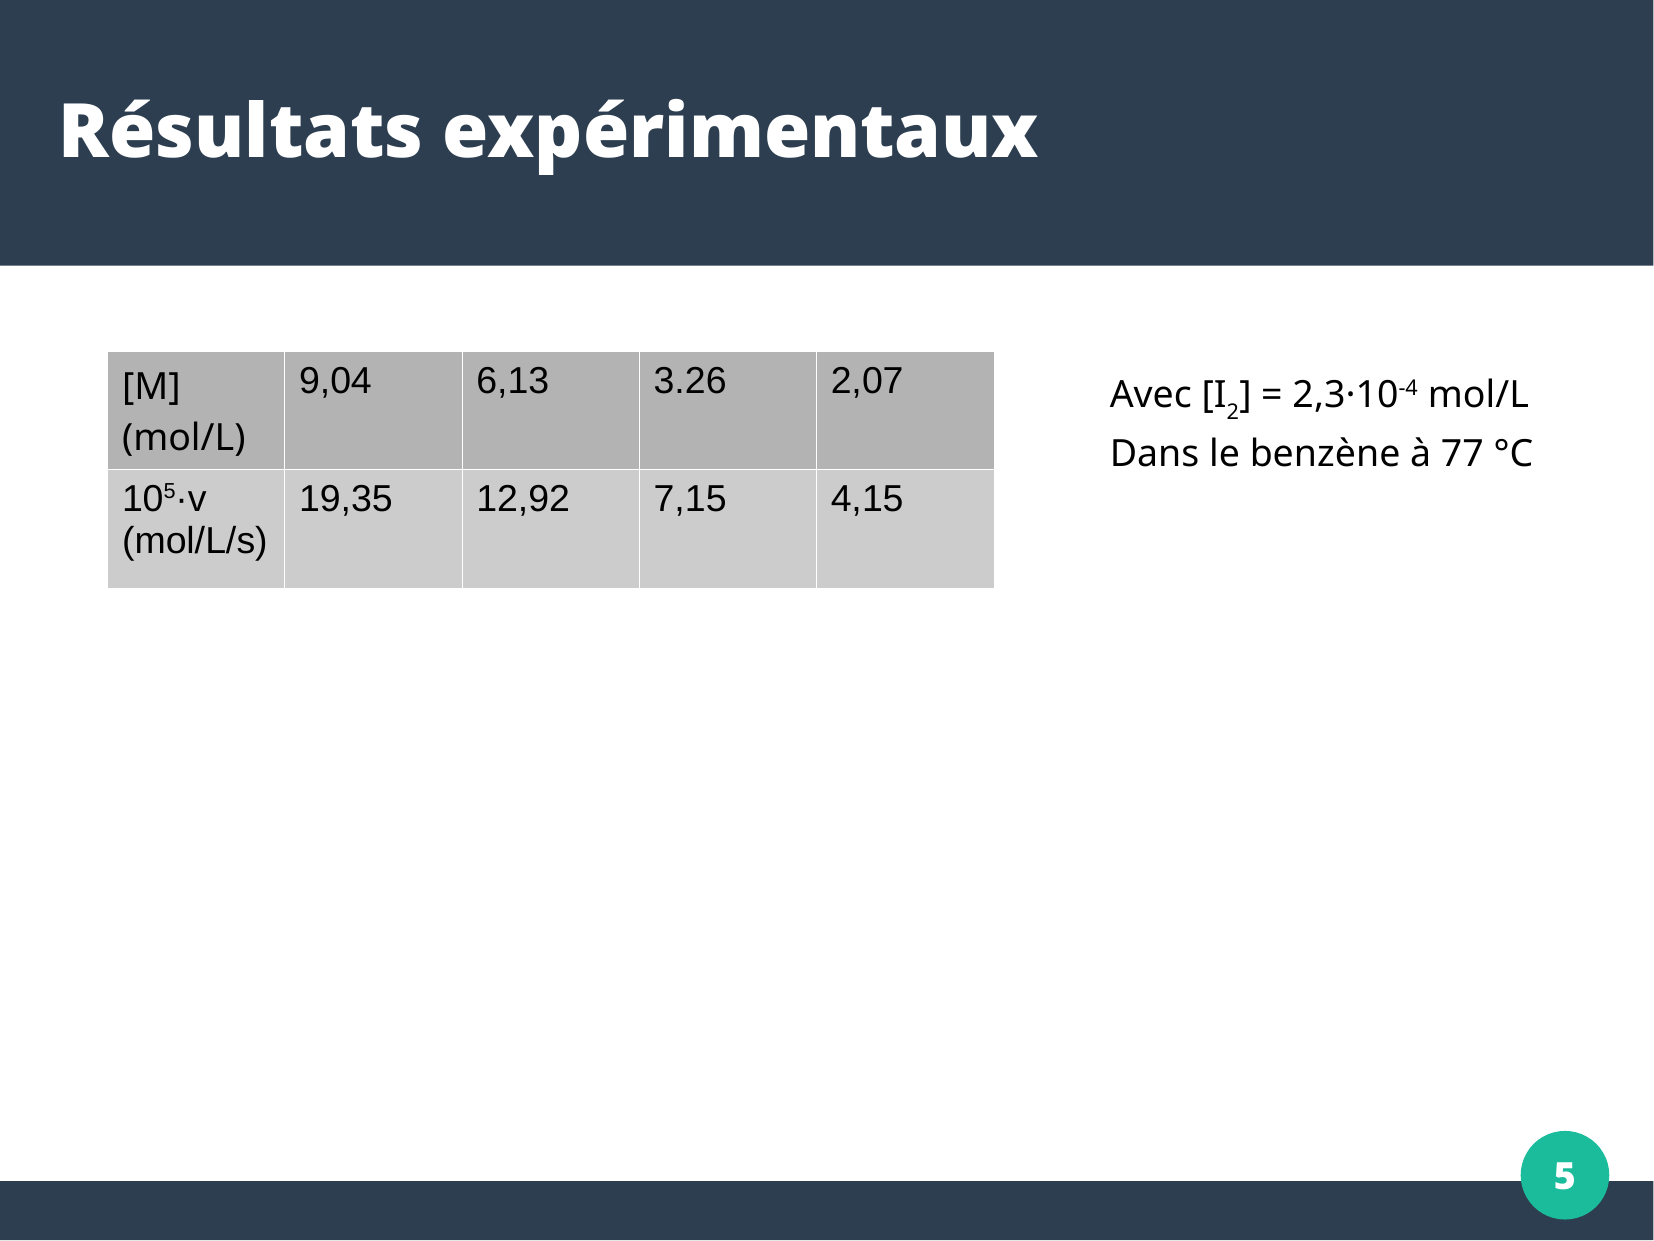

# Résultats expérimentaux
| [M] (mol/L) | 9,04 | 6,13 | 3.26 | 2,07 |
| --- | --- | --- | --- | --- |
| 105·v (mol/L/s) | 19,35 | 12,92 | 7,15 | 4,15 |
Avec [I2] = 2,3·10-4 mol/L
Dans le benzène à 77 °C
5